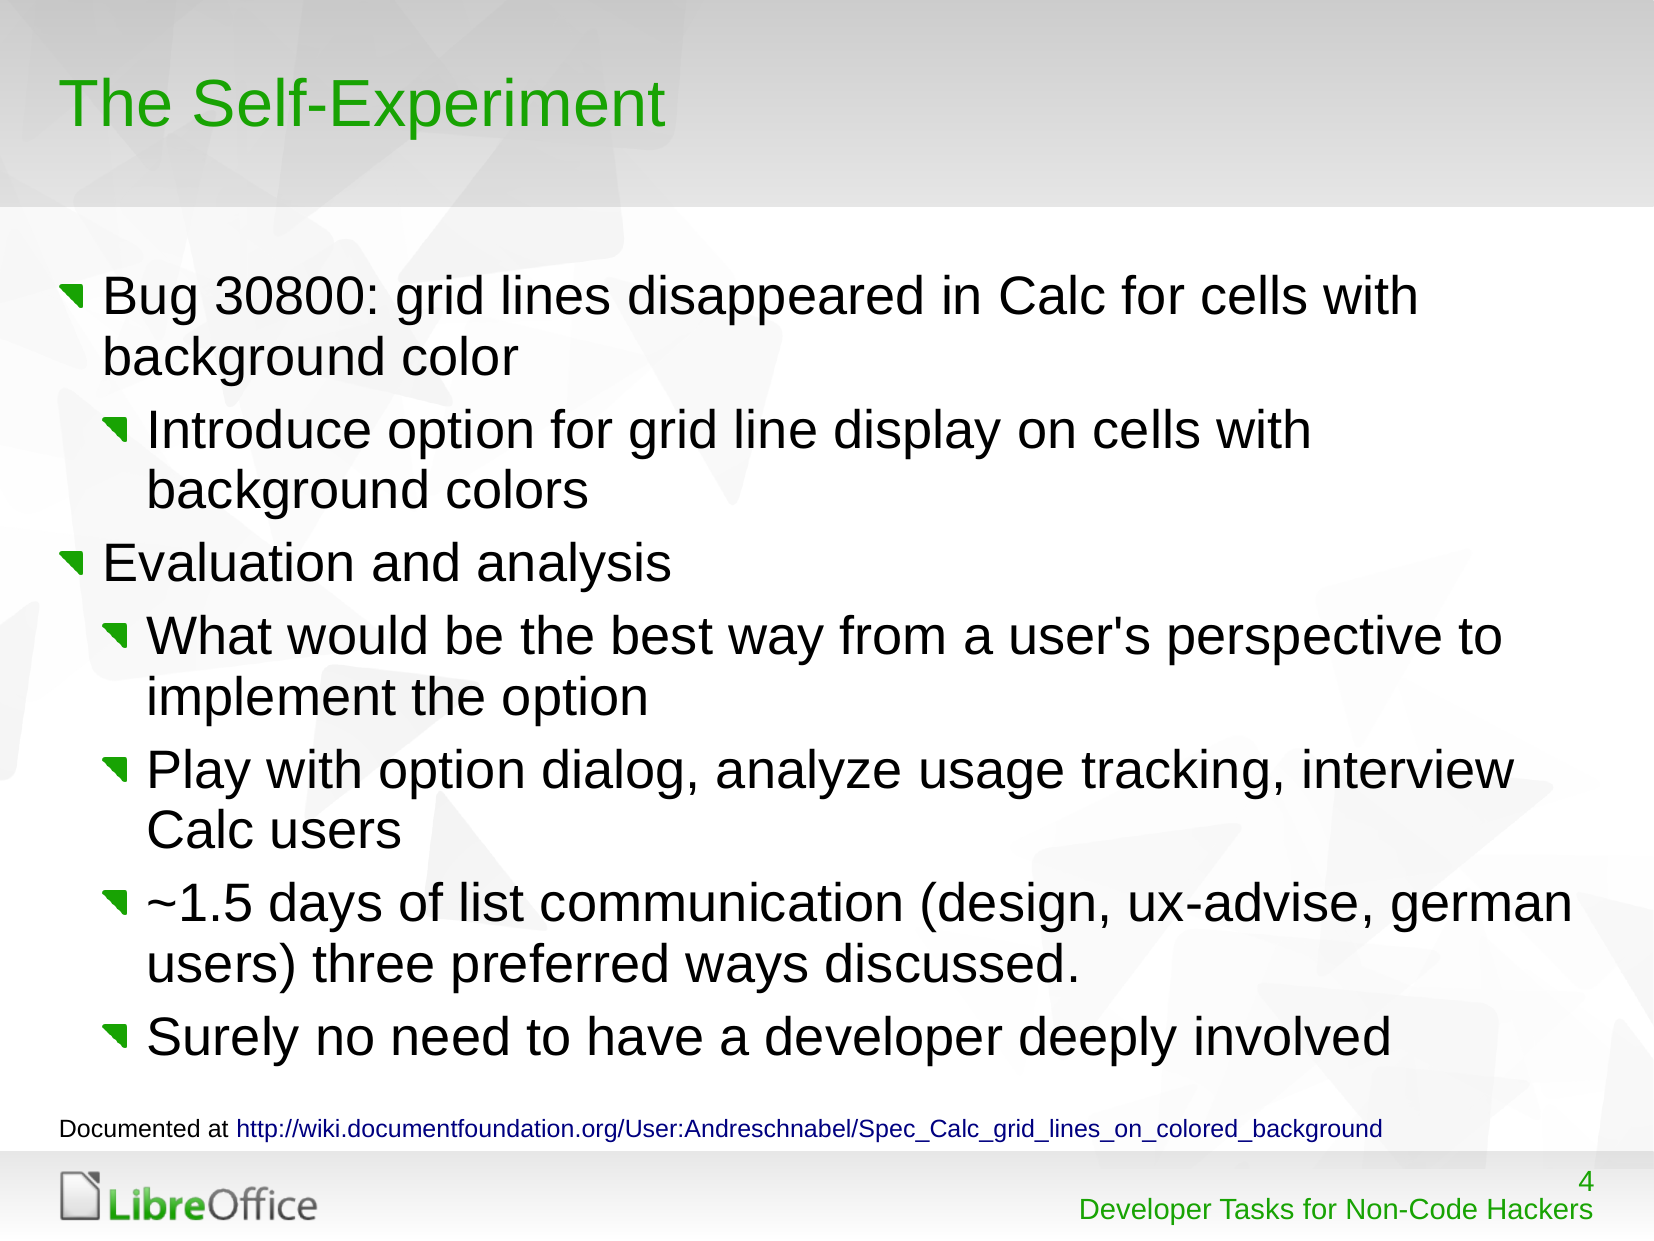

# The Self-Experiment
Bug 30800: grid lines disappeared in Calc for cells with background color
Introduce option for grid line display on cells with background colors
Evaluation and analysis
What would be the best way from a user's perspective to implement the option
Play with option dialog, analyze usage tracking, interview Calc users
~1.5 days of list communication (design, ux-advise, german users) three preferred ways discussed.
Surely no need to have a developer deeply involved
Documented at http://wiki.documentfoundation.org/User:Andreschnabel/Spec_Calc_grid_lines_on_colored_background
4
Developer Tasks for Non-Code Hackers